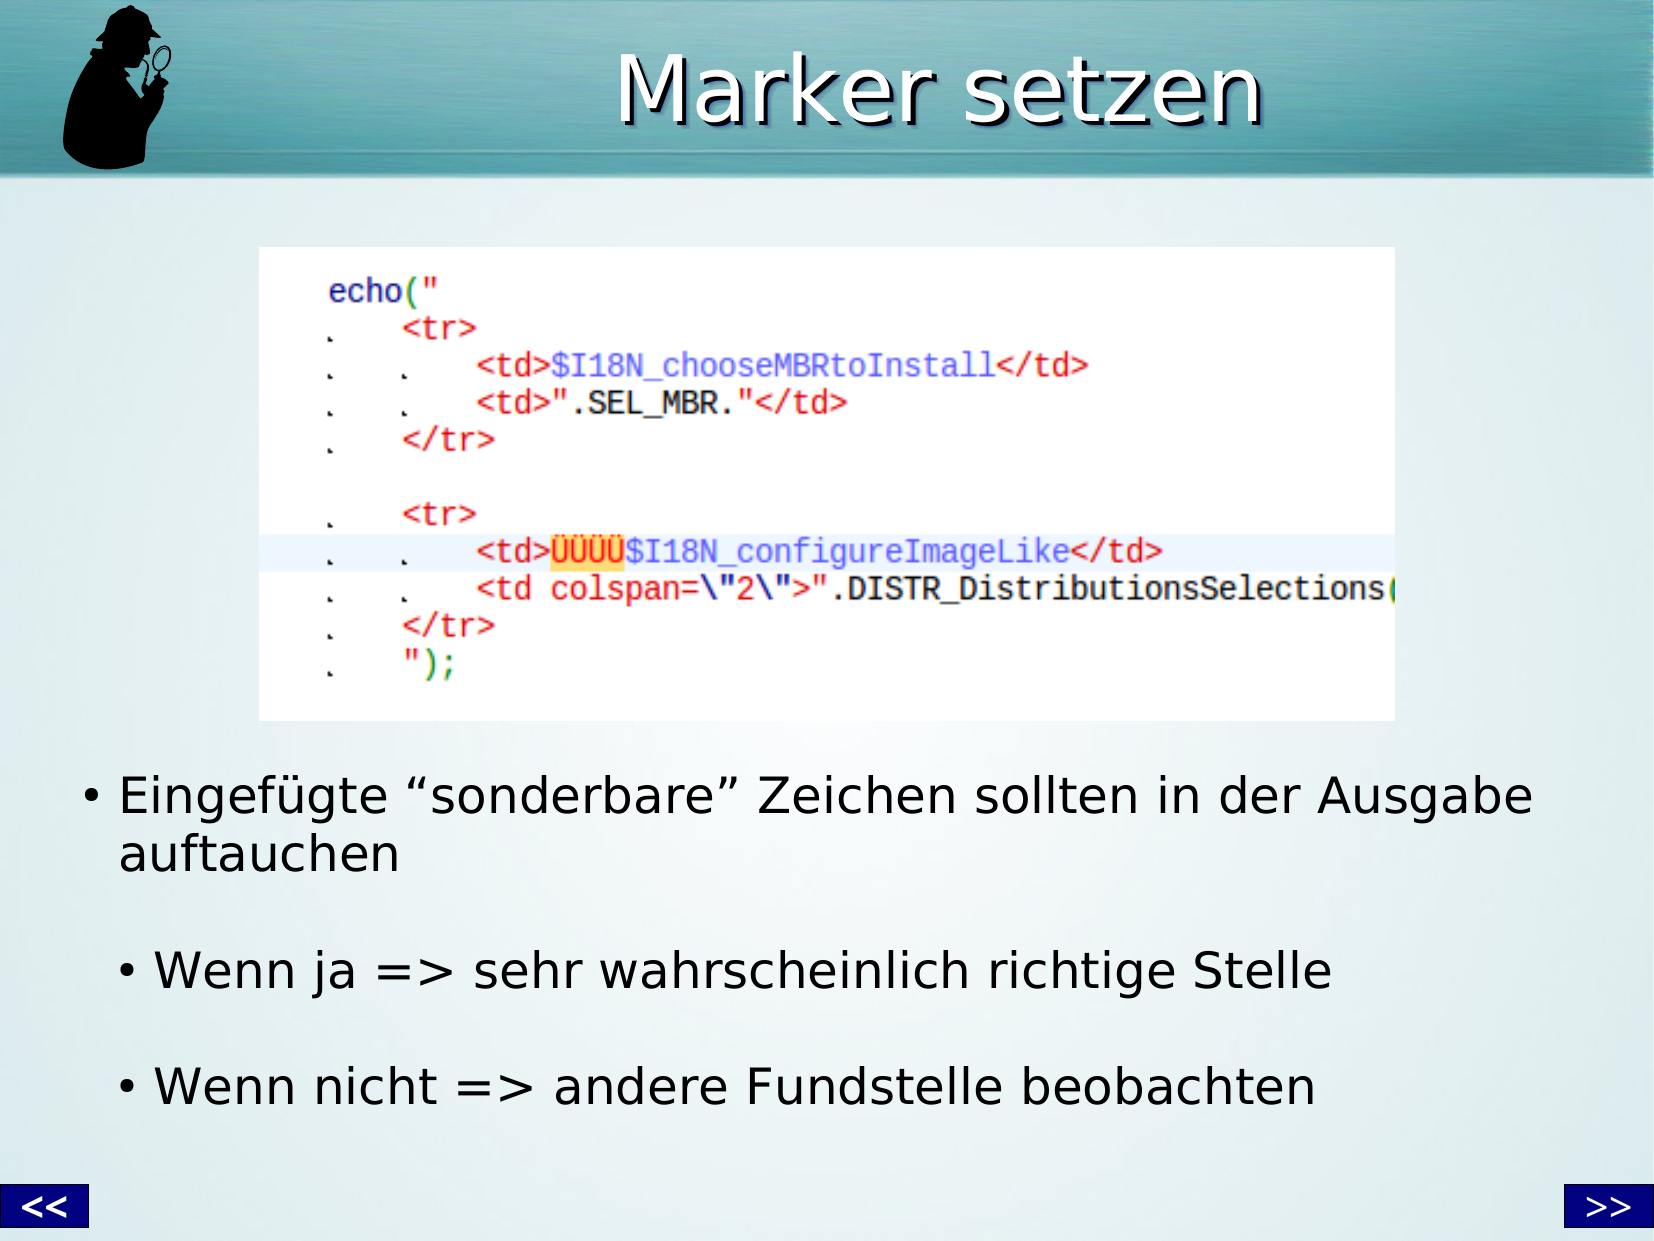

# Marker setzen
Eingefügte “sonderbare” Zeichen sollten in der Ausgabe auftauchen
Wenn ja => sehr wahrscheinlich richtige Stelle
Wenn nicht => andere Fundstelle beobachten